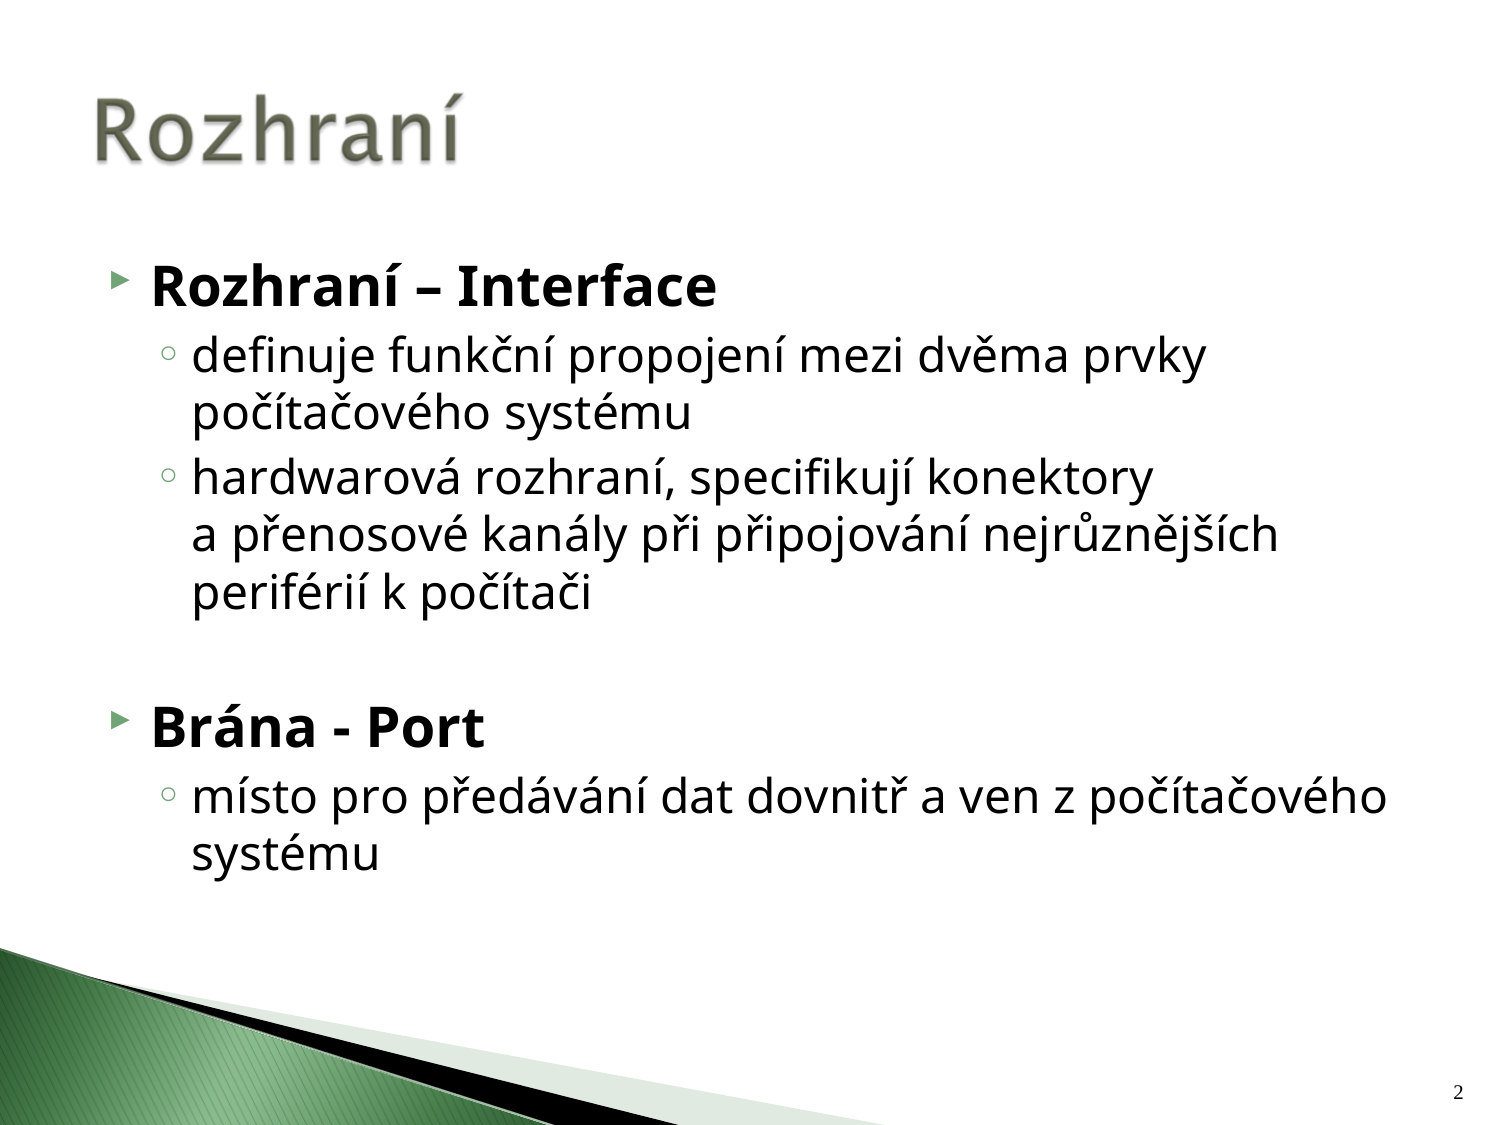

# Rozhraní – Interface
definuje funkční propojení mezi dvěma prvky počítačového systému
hardwarová rozhraní, specifikují konektory
a přenosové kanály při připojování nejrůznějších periférií k počítači
Brána - Port
místo pro předávání dat dovnitř a ven z počítačového systému